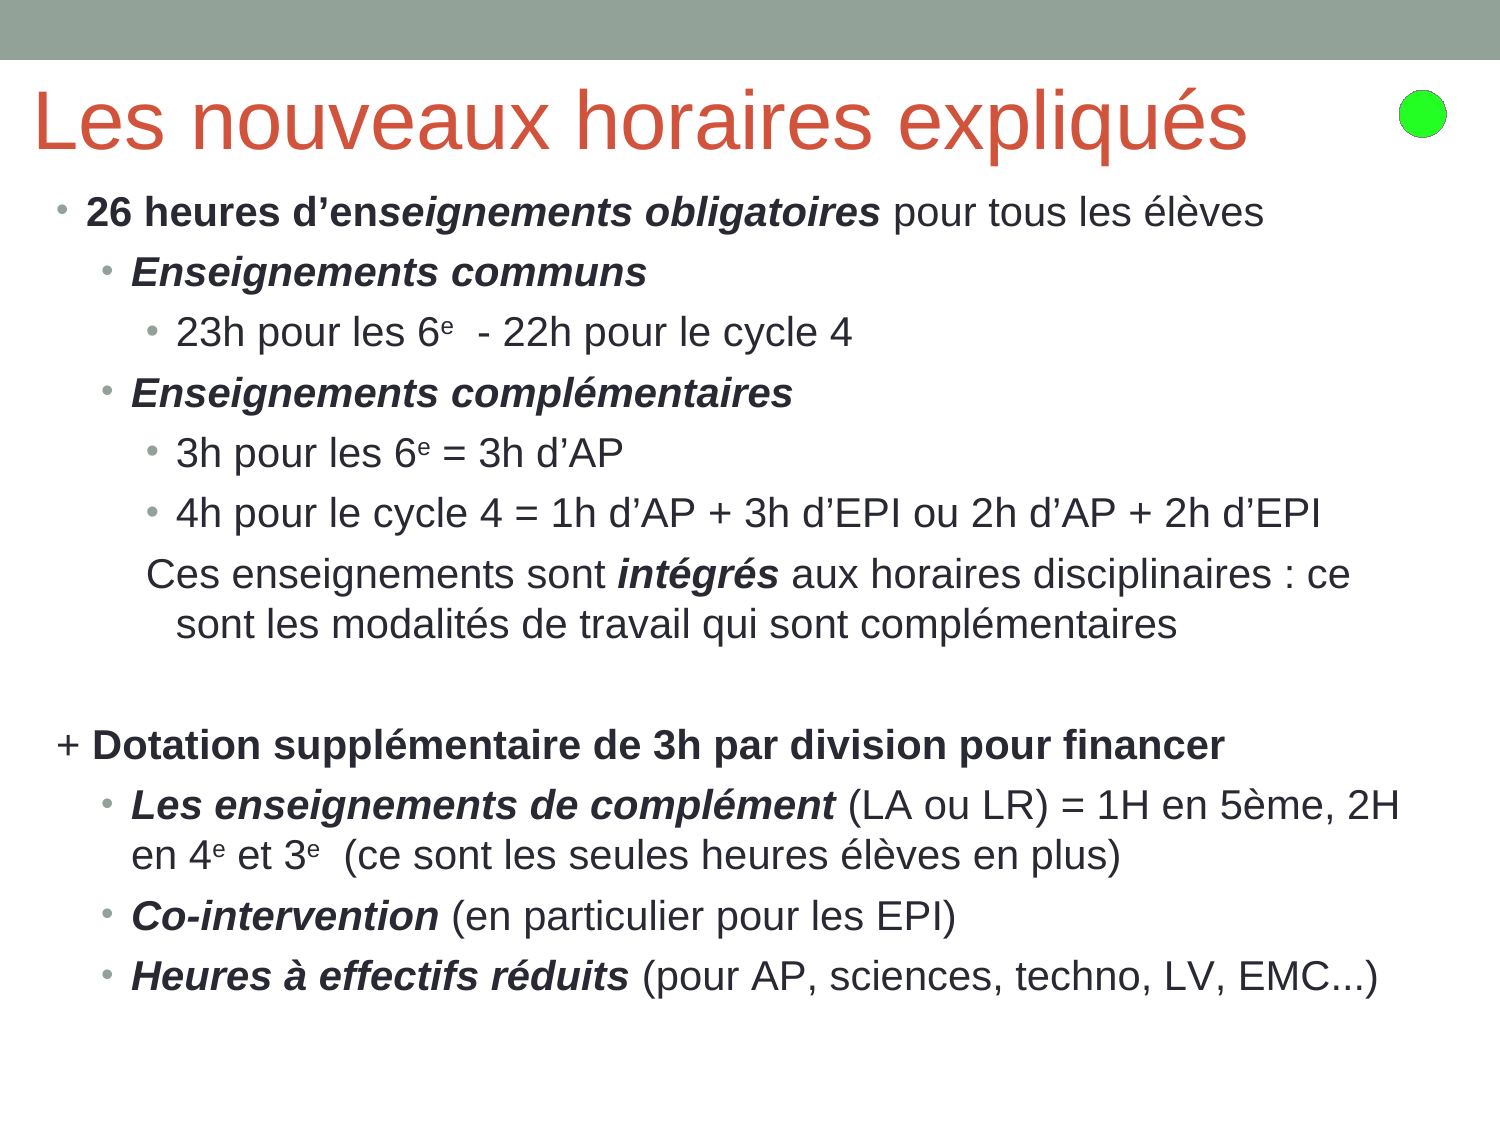

# Les nouveaux horaires expliqués
26 heures d’enseignements obligatoires pour tous les élèves
Enseignements communs
23h pour les 6e - 22h pour le cycle 4
Enseignements complémentaires
3h pour les 6e = 3h d’AP
4h pour le cycle 4 = 1h d’AP + 3h d’EPI ou 2h d’AP + 2h d’EPI
Ces enseignements sont intégrés aux horaires disciplinaires : ce sont les modalités de travail qui sont complémentaires
+ Dotation supplémentaire de 3h par division pour financer
Les enseignements de complément (LA ou LR) = 1H en 5ème, 2H en 4e et 3e (ce sont les seules heures élèves en plus)
Co-intervention (en particulier pour les EPI)
Heures à effectifs réduits (pour AP, sciences, techno, LV, EMC...)